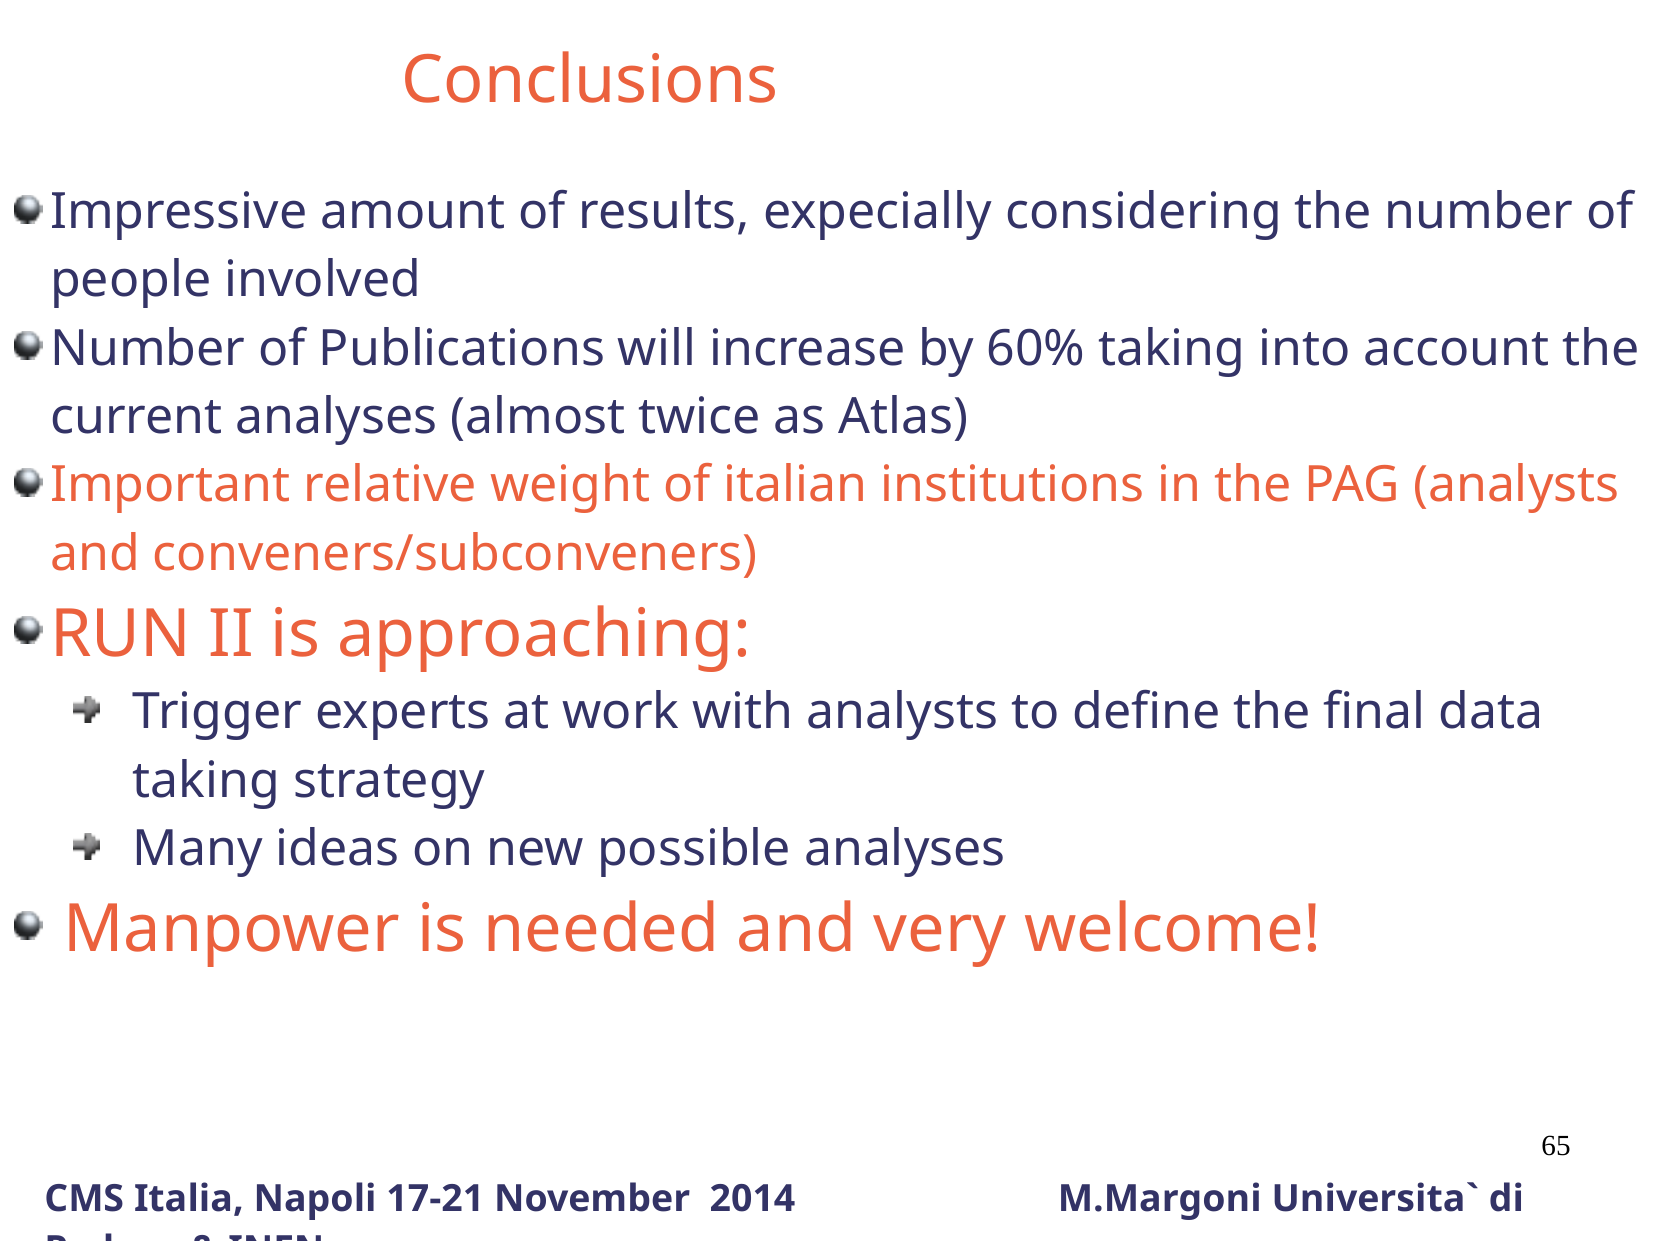

Conclusions
Impressive amount of results, expecially considering the number of people involved
Number of Publications will increase by 60% taking into account the current analyses (almost twice as Atlas)
Important relative weight of italian institutions in the PAG (analysts and conveners/subconveners)
RUN II is approaching:
Trigger experts at work with analysts to define the final data taking strategy
Many ideas on new possible analyses
 Manpower is needed and very welcome!
65
CMS Italia, Napoli 17-21 November 2014 M.Margoni Universita` di Padova & INFN